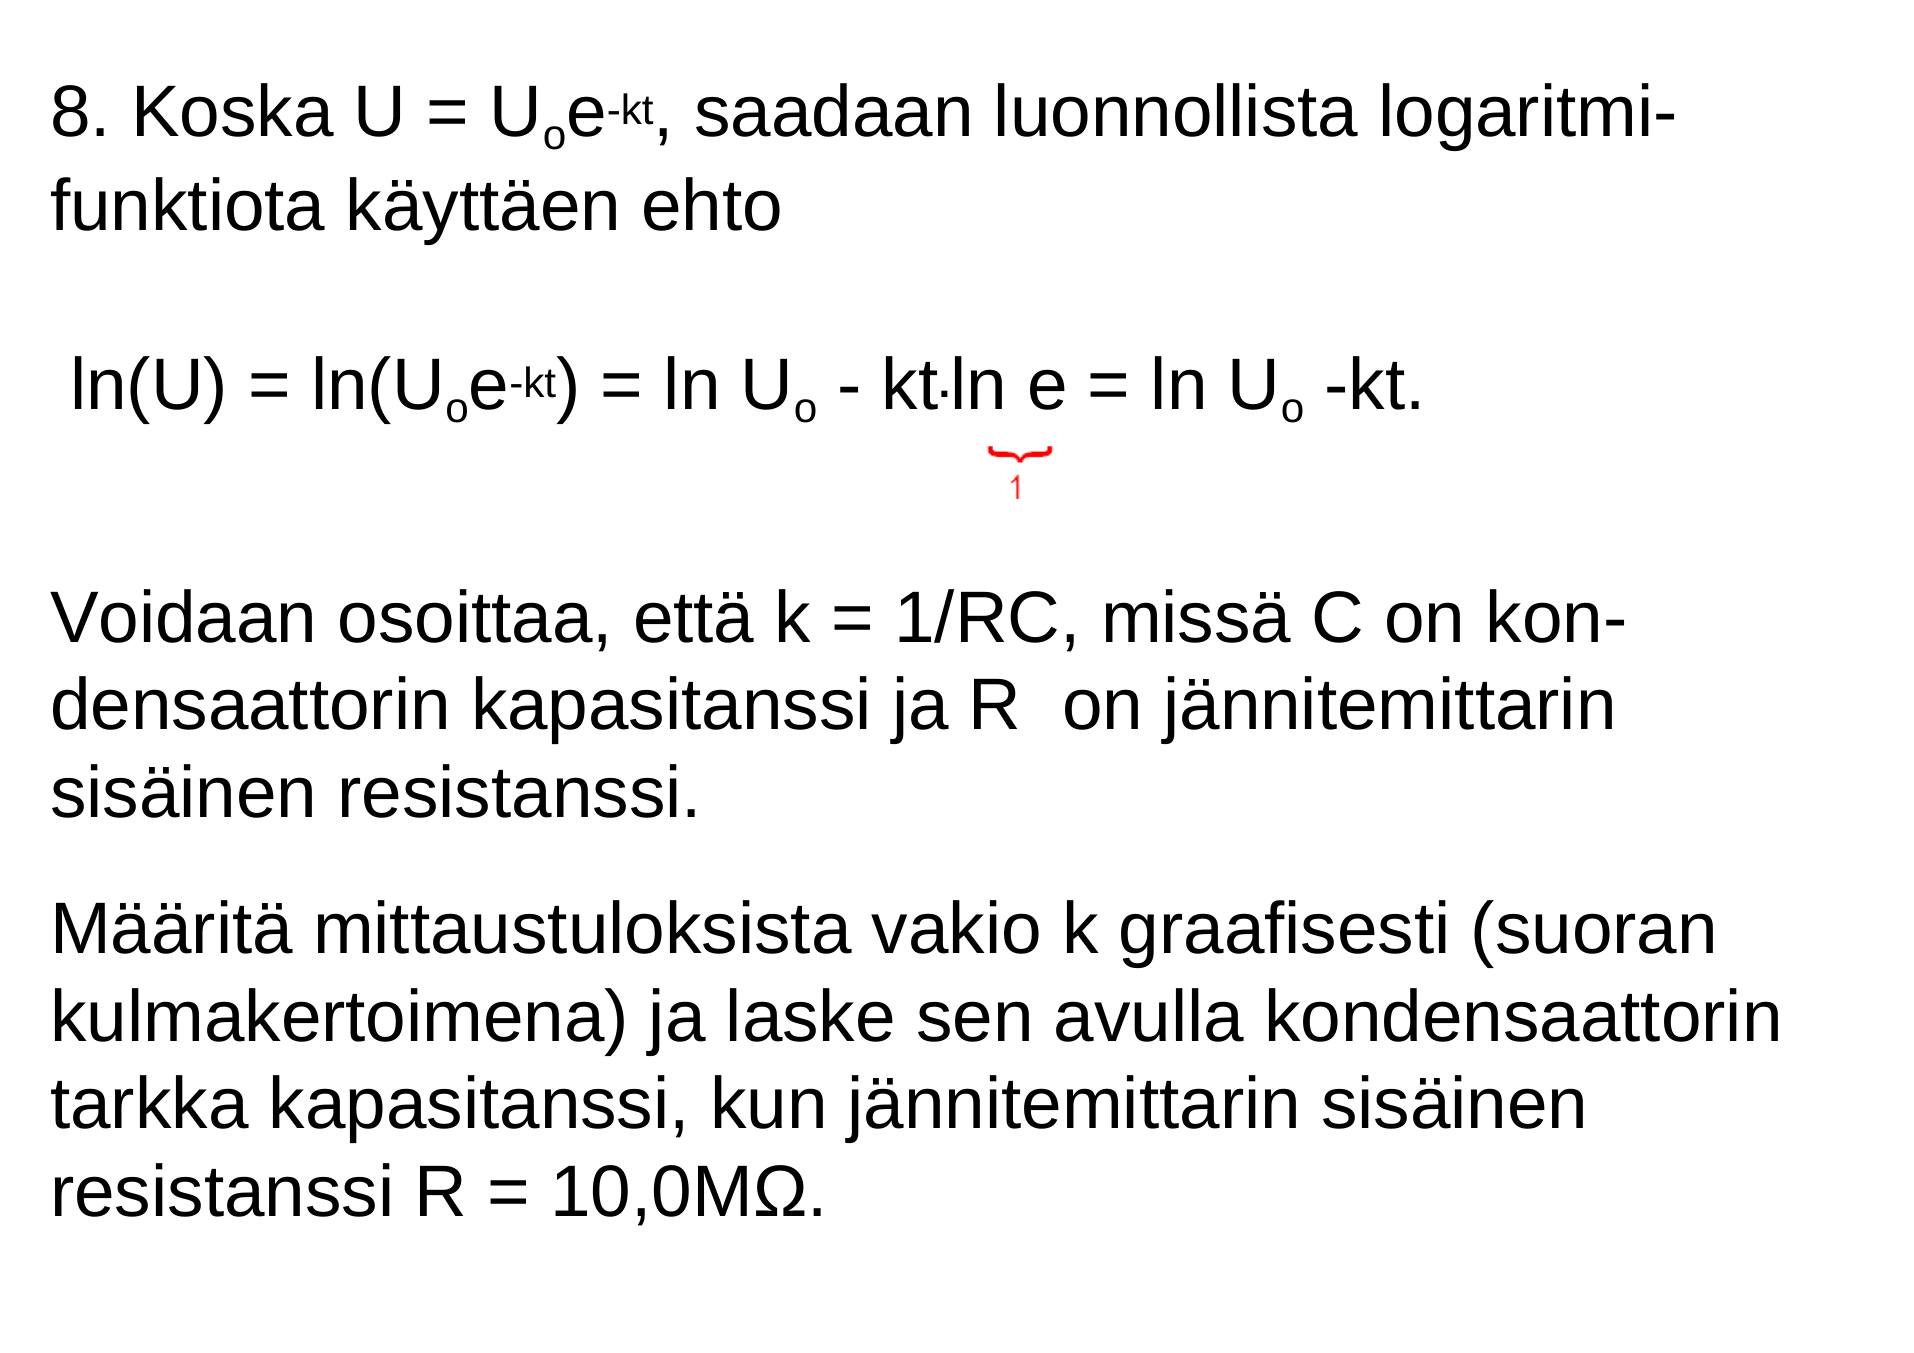

8. Koska U = Uoe-kt, saadaan luonnollista logaritmi-funktiota käyttäen ehto
 ln(U) = ln(Uoe-kt) = ln Uo - kt.ln e = ln Uo -kt.
Voidaan osoittaa, että k = 1/RC, missä C on kon-densaattorin kapasitanssi ja R on jännitemittarin sisäinen resistanssi.
Määritä mittaustuloksista vakio k graafisesti (suoran kulmakertoimena) ja laske sen avulla kondensaattorin tarkka kapasitanssi, kun jännitemittarin sisäinen resistanssi R = 10,0MΩ.